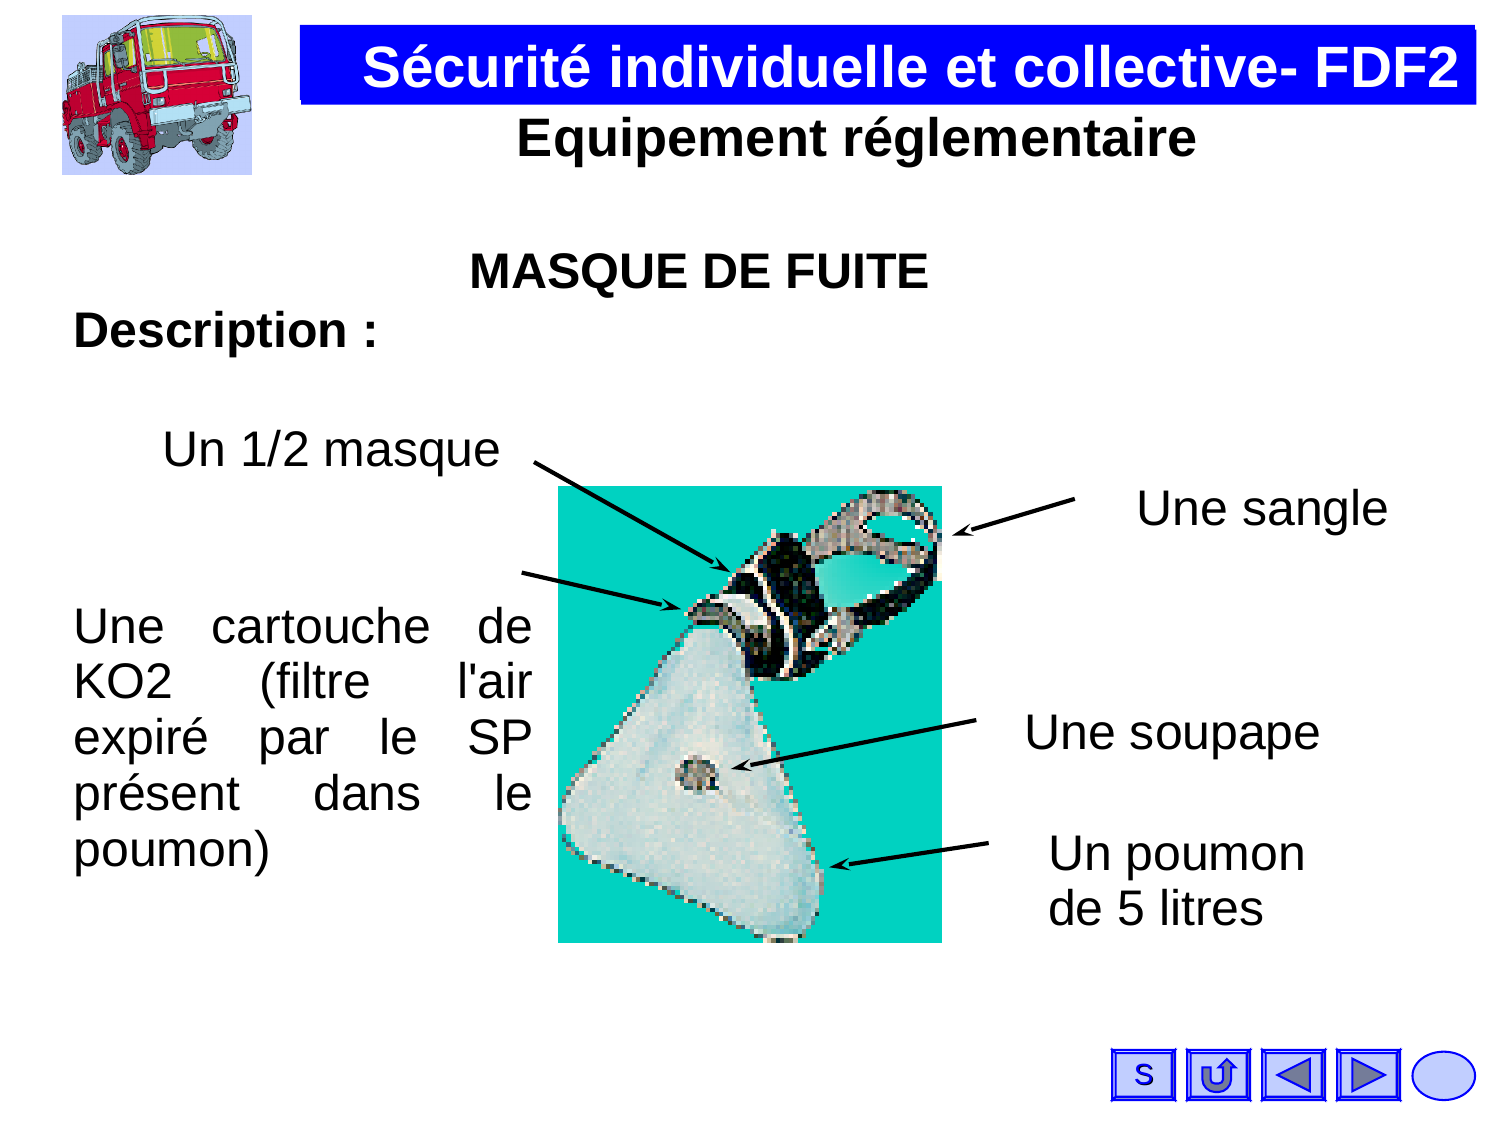

Sécurité individuelle et collective- FDF2
Equipement réglementaire
MASQUE DE FUITE
Description :
Un 1/2 masque
Une sangle
Une cartouche de KO2 (filtre l'air expiré par le SP présent dans le poumon)
Une soupape
Un poumon
de 5 litres